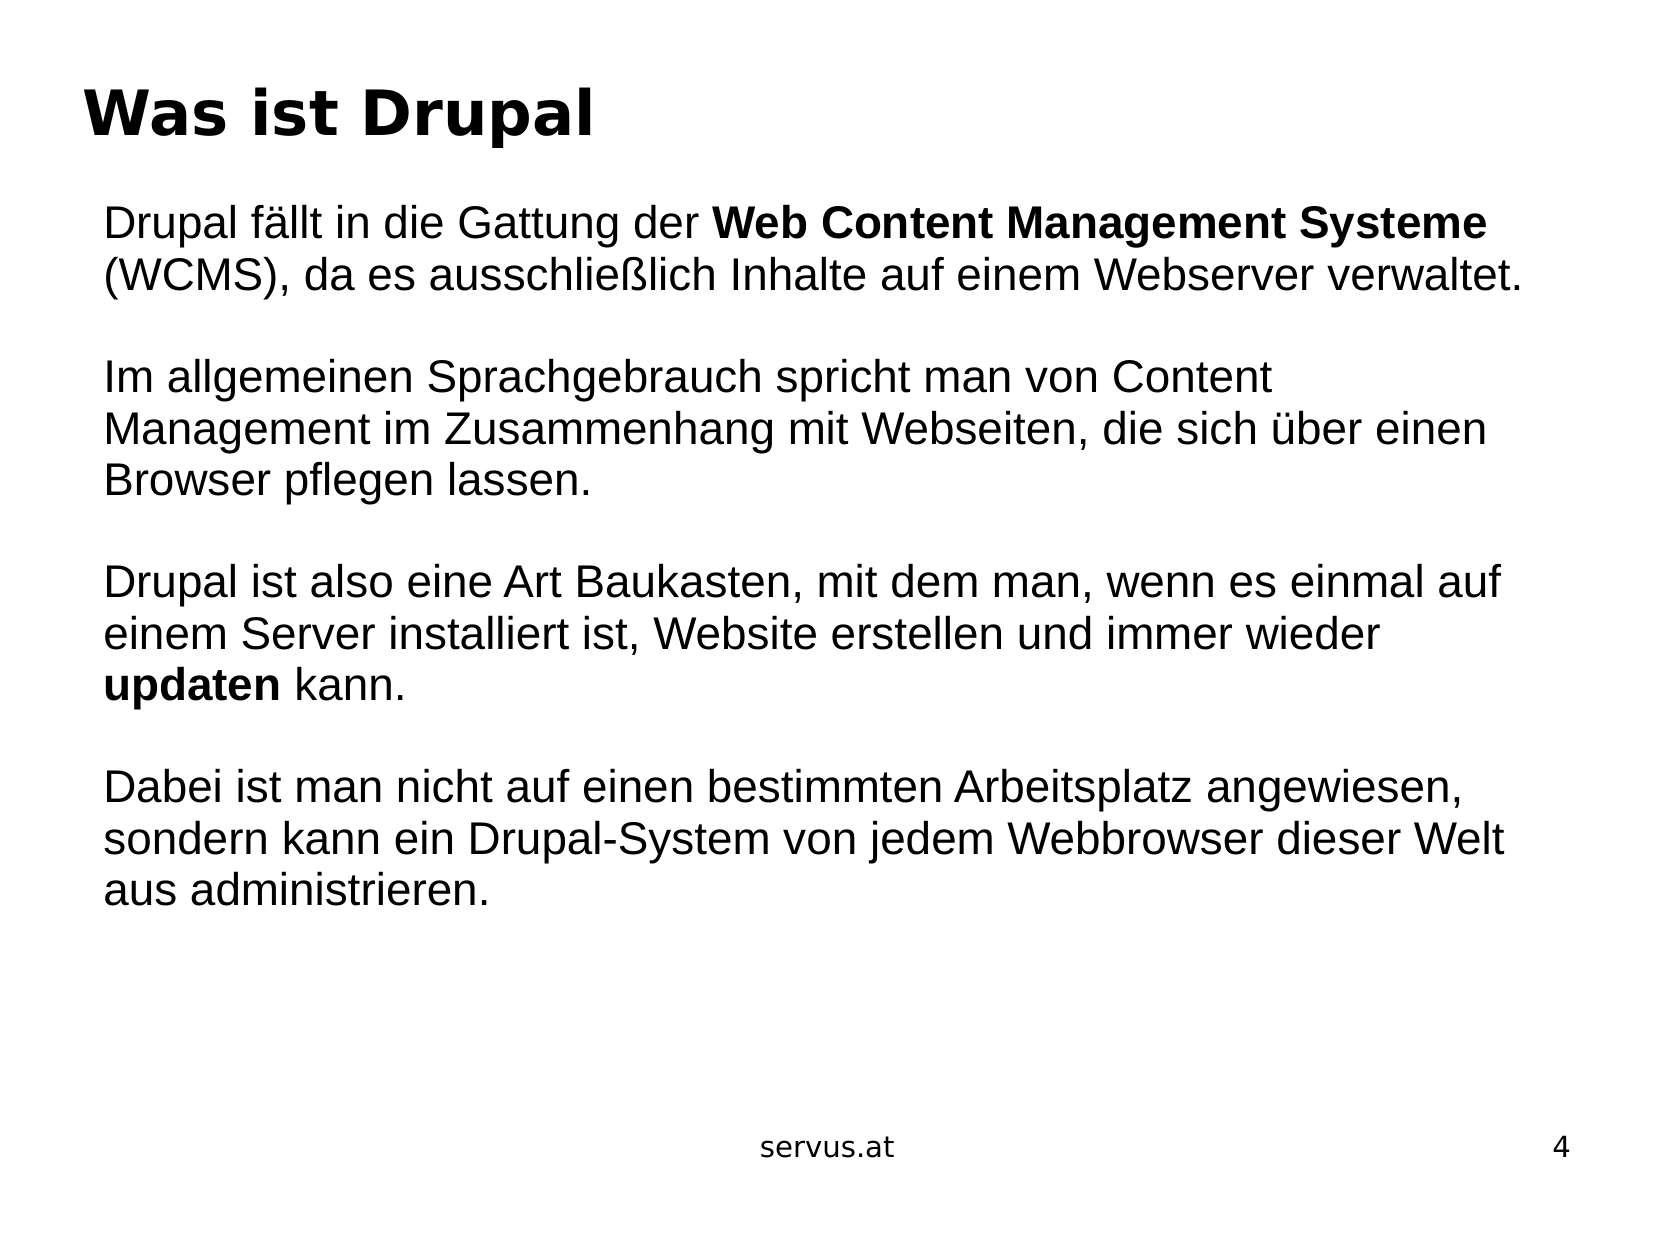

# Was ist Drupal
Drupal fällt in die Gattung der Web Content Management Systeme (WCMS), da es ausschließlich Inhalte auf einem Webserver verwaltet.
Im allgemeinen Sprachgebrauch spricht man von Content Management im Zusammenhang mit Webseiten, die sich über einen Browser pflegen lassen.
Drupal ist also eine Art Baukasten, mit dem man, wenn es einmal auf einem Server installiert ist, Website erstellen und immer wieder updaten kann.
Dabei ist man nicht auf einen bestimmten Arbeitsplatz angewiesen, sondern kann ein Drupal-System von jedem Webbrowser dieser Welt aus administrieren.
servus.at
4